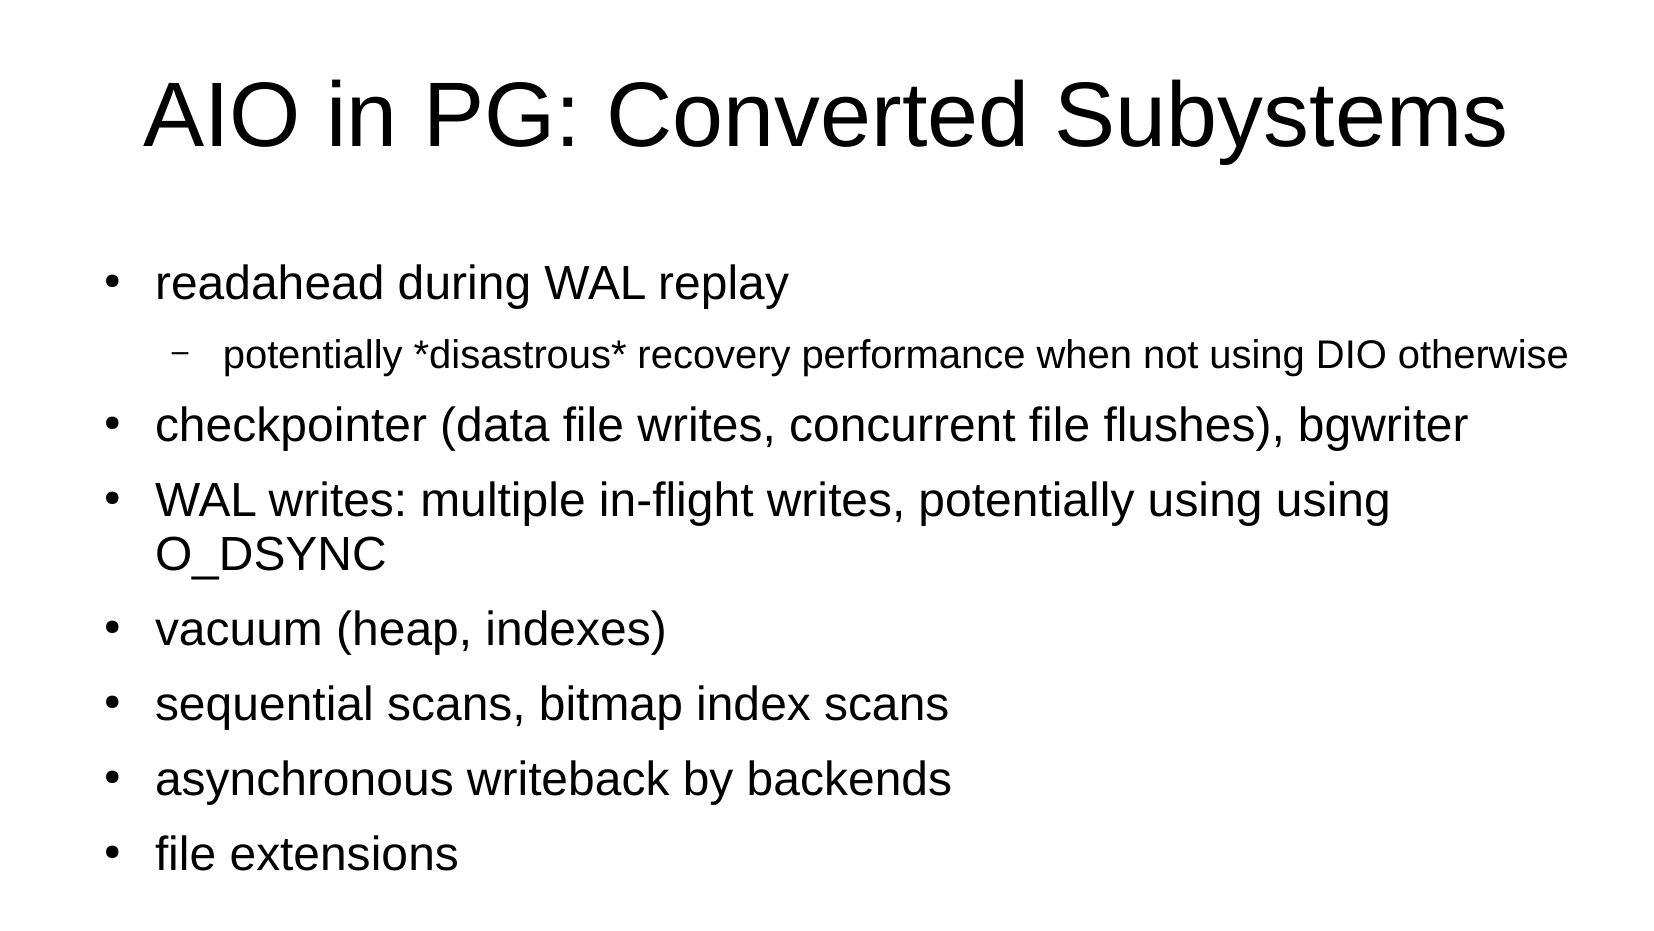

# AIO in PG: Converted Subystems
readahead during WAL replay
potentially *disastrous* recovery performance when not using DIO otherwise
checkpointer (data file writes, concurrent file flushes), bgwriter
WAL writes: multiple in-flight writes, potentially using using O_DSYNC
vacuum (heap, indexes)
sequential scans, bitmap index scans
asynchronous writeback by backends
file extensions